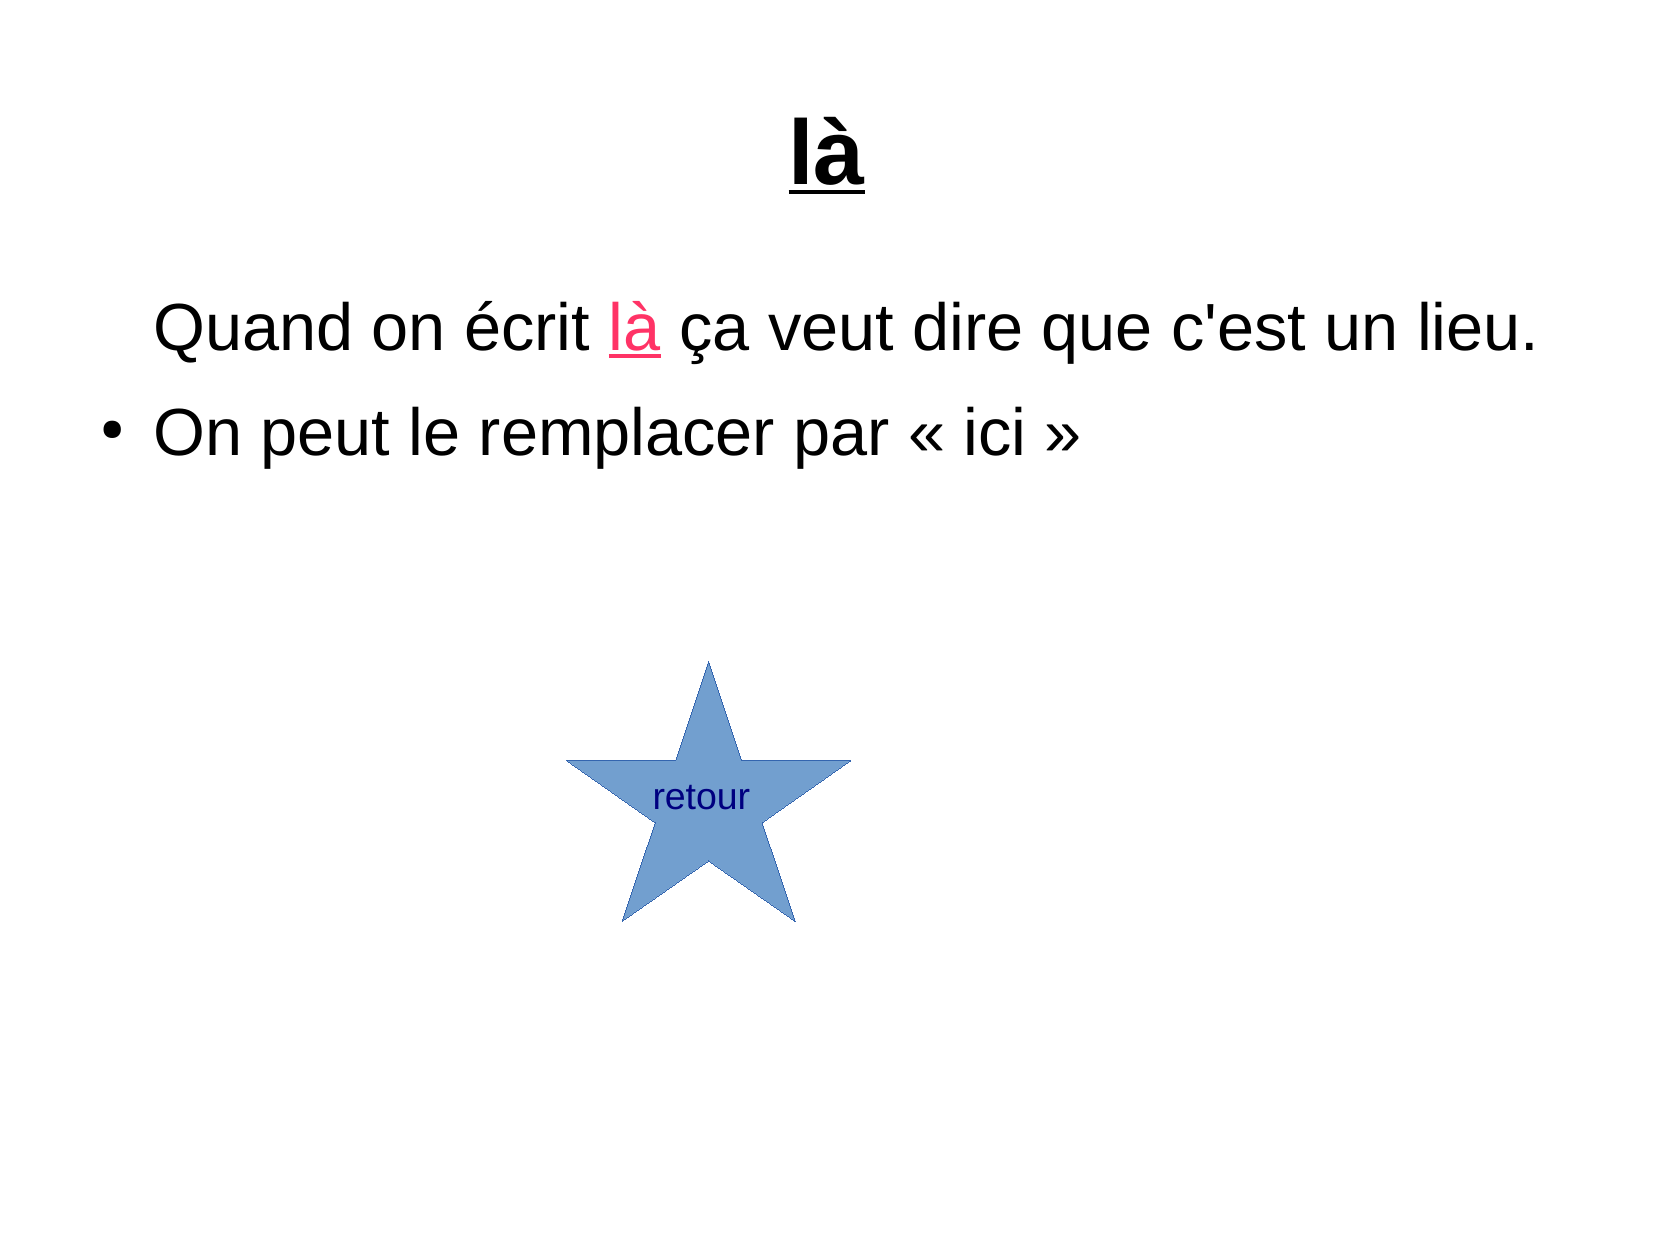

# là
Quand on écrit là ça veut dire que c'est un lieu.
On peut le remplacer par « ici »
retour